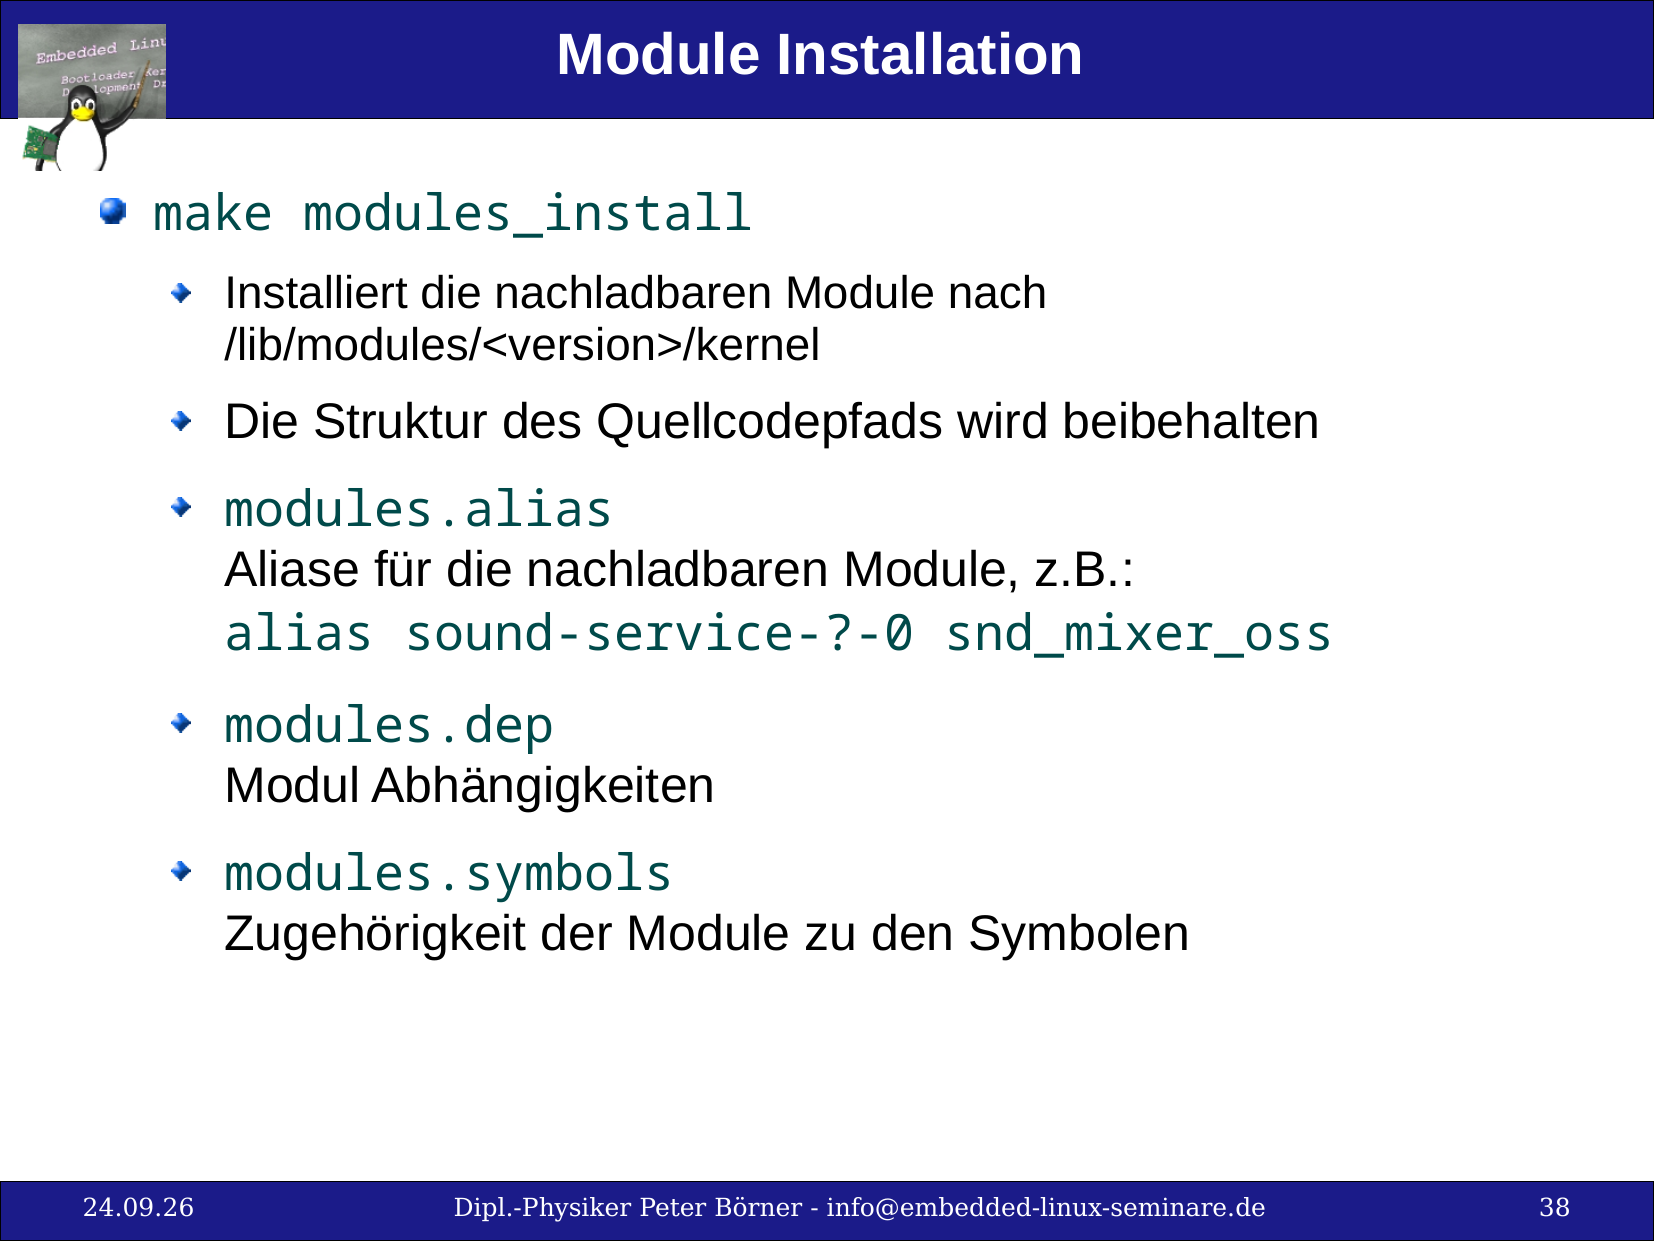

# Module Installation
make modules_install
Installiert die nachladbaren Module nach
/lib/modules/<version>/kernel
Die Struktur des Quellcodepfads wird beibehalten
modules.alias
Aliase für die nachladbaren Module, z.B.:
alias sound-service-?-0 snd_mixer_oss
modules.dep
Modul Abhängigkeiten
modules.symbols
Zugehörigkeit der Module zu den Symbolen
 Dipl.-Physiker Peter Börner - info@embedded-linux-seminare.de
38